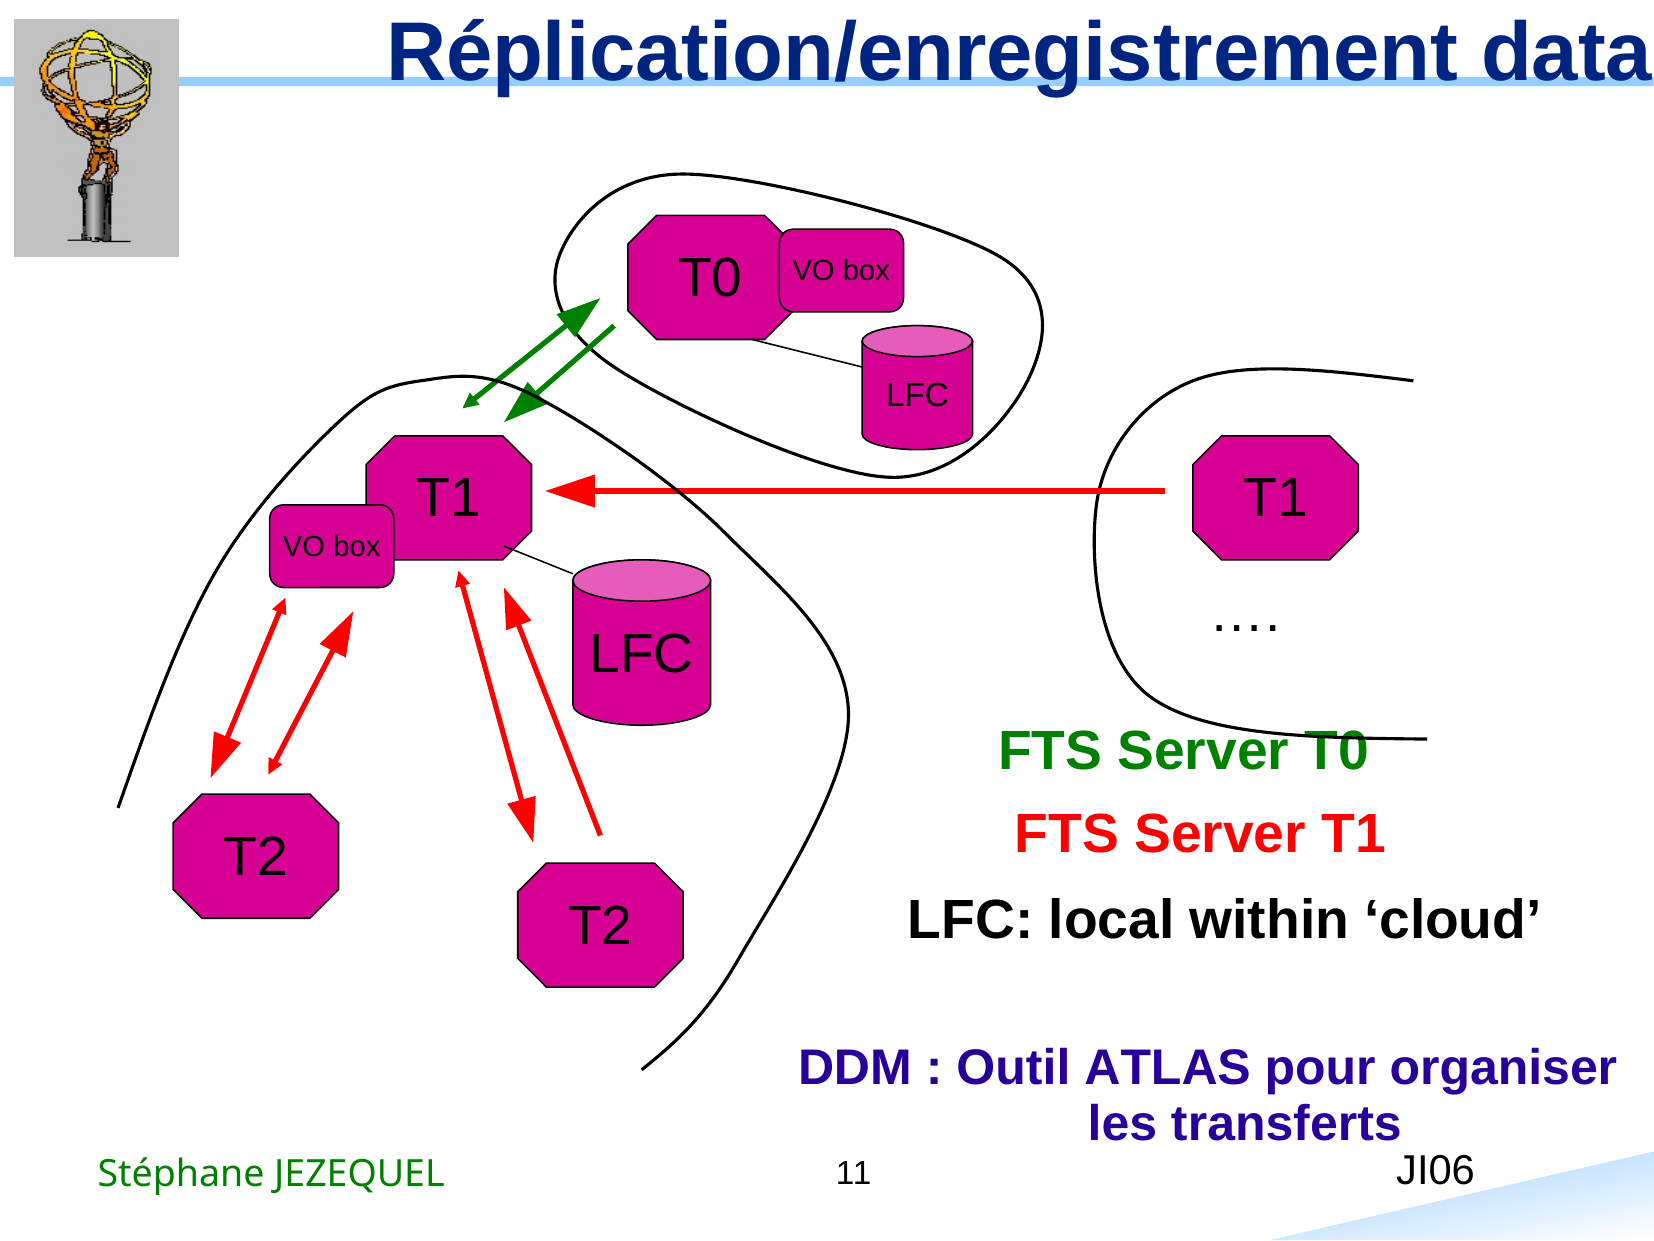

# Réplication/enregistrement data
T0
VO box
LFC
T1
T1
VO box
LFC
….
FTS Server T0
T2
FTS Server T1
T2
LFC: local within ‘cloud’
DDM : Outil ATLAS pour organiser
	les transferts